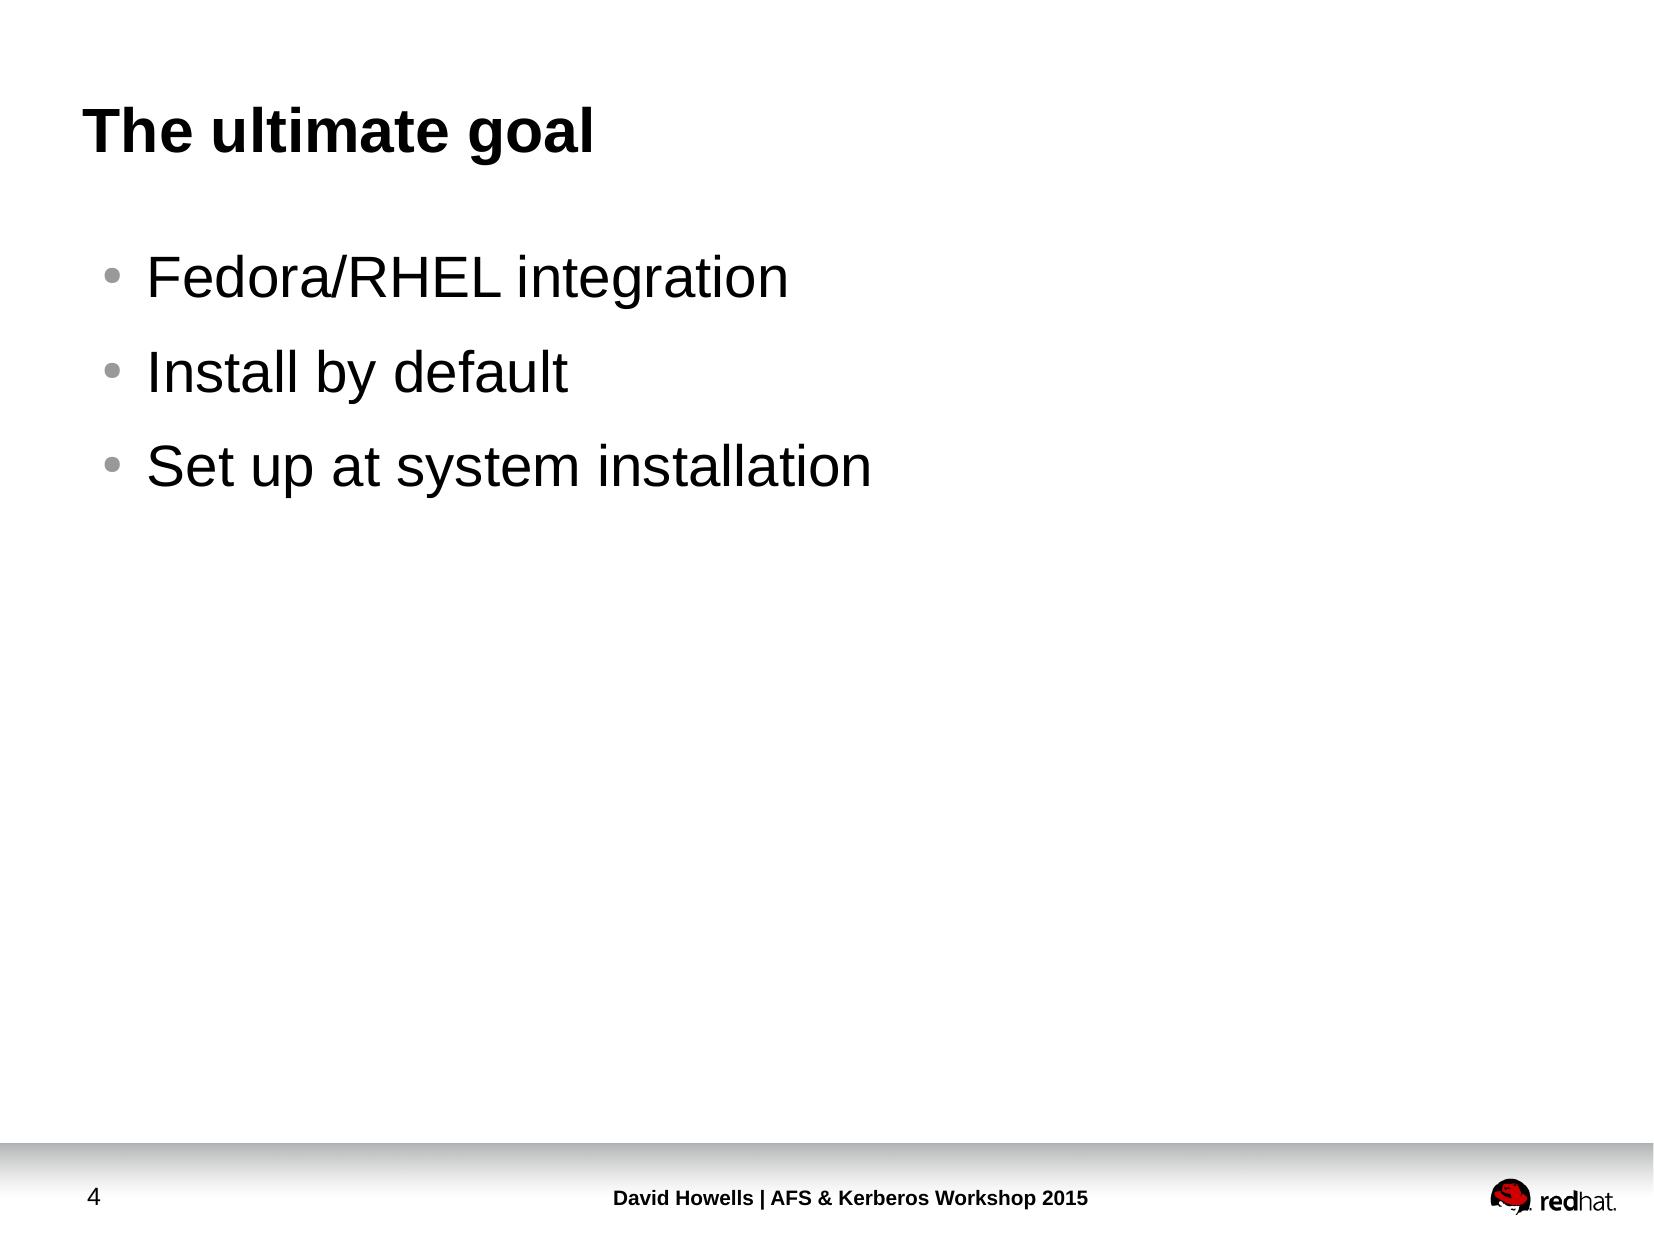

# The ultimate goal
Fedora/RHEL integration
Install by default
Set up at system installation